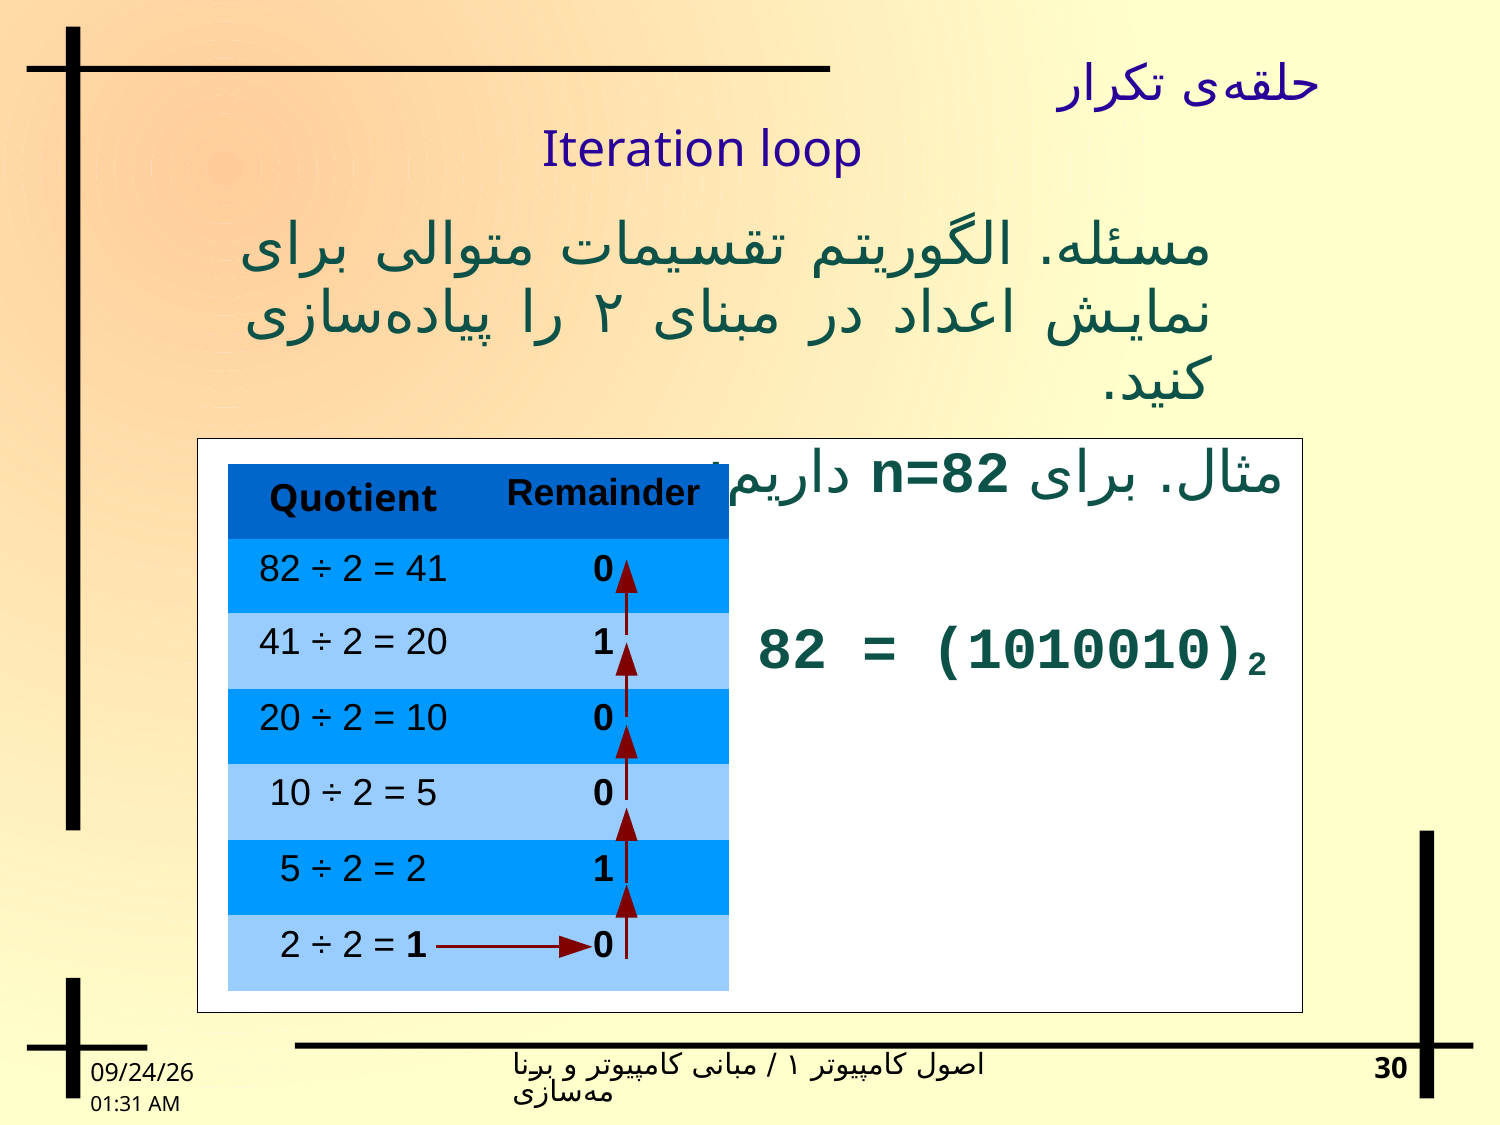

# حلقه‌ی تکرار Iteration loop
مسئله. الگوریتم تقسیمات متوالی برای نمایش اعداد در مبنای ۲ را پیاده‌سازی کنید.
مثال. برای n=82 داریم:
82 = (1010010)2
| Quotient | Remainder |
| --- | --- |
| 82 ÷ 2 = 41 | 0 |
| 41 ÷ 2 = 20 | 1 |
| 20 ÷ 2 = 10 | 0 |
| 10 ÷ 2 = 5 | 0 |
| 5 ÷ 2 = 2 | 1 |
| 2 ÷ 2 = 1 | 0 |
اصول کامپیوتر ۱ / مبانی کامپیوتر و برنامه‌سازی
30